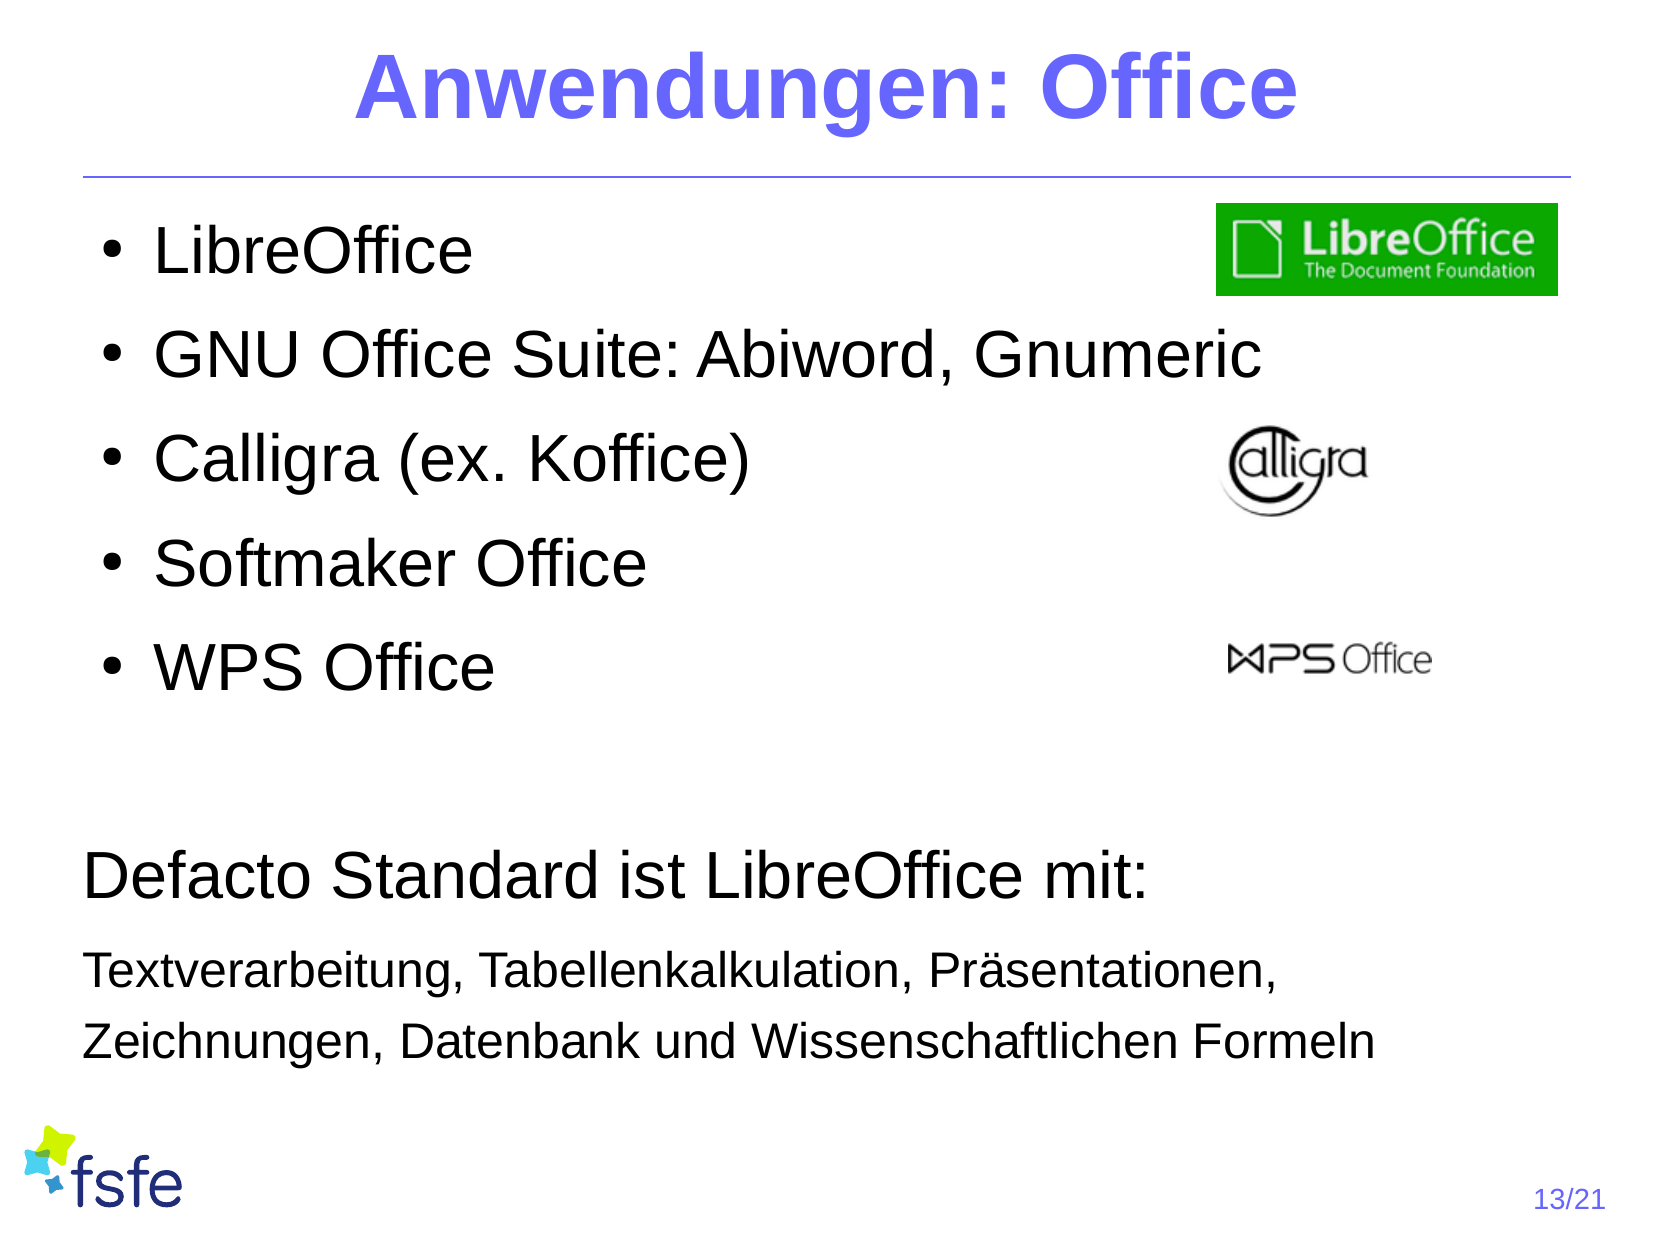

# Anwendungen: Office
LibreOffice
GNU Office Suite: Abiword, Gnumeric
Calligra (ex. Koffice)
Softmaker Office
WPS Office
Defacto Standard ist LibreOffice mit:
Textverarbeitung, Tabellenkalkulation, Präsentationen, Zeichnungen, Datenbank und Wissenschaftlichen Formeln
13